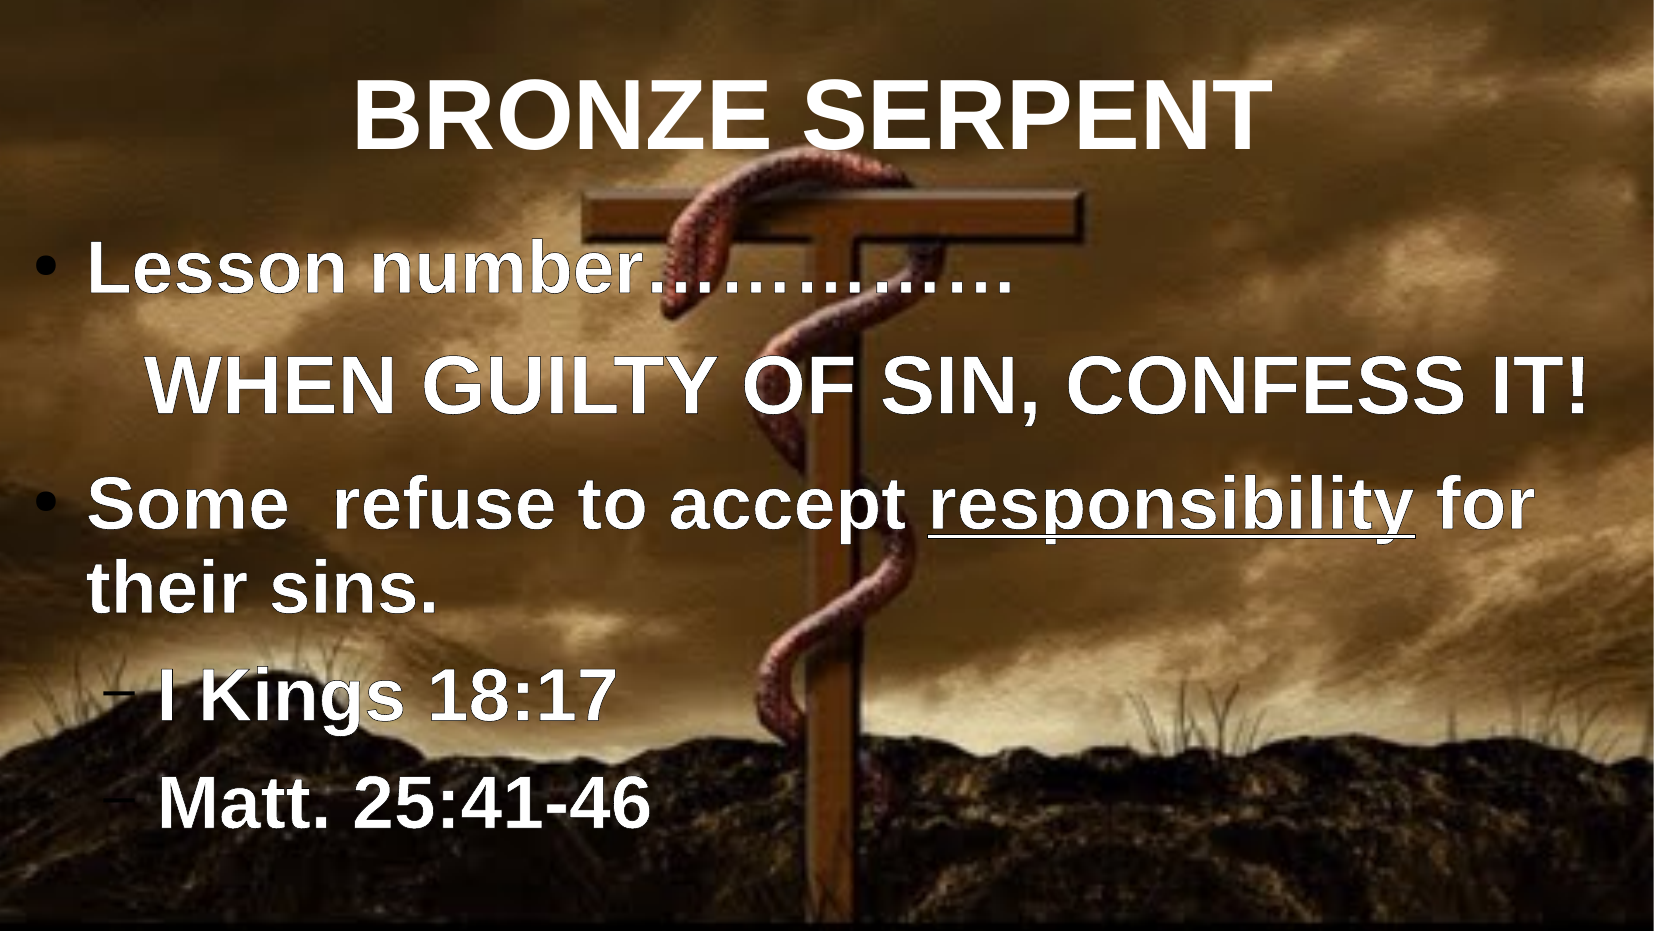

# BRONZE SERPENT
Lesson number……………
WHEN GUILTY OF SIN, CONFESS IT!
Some refuse to accept responsibility for their sins.
I Kings 18:17
Matt. 25:41-46